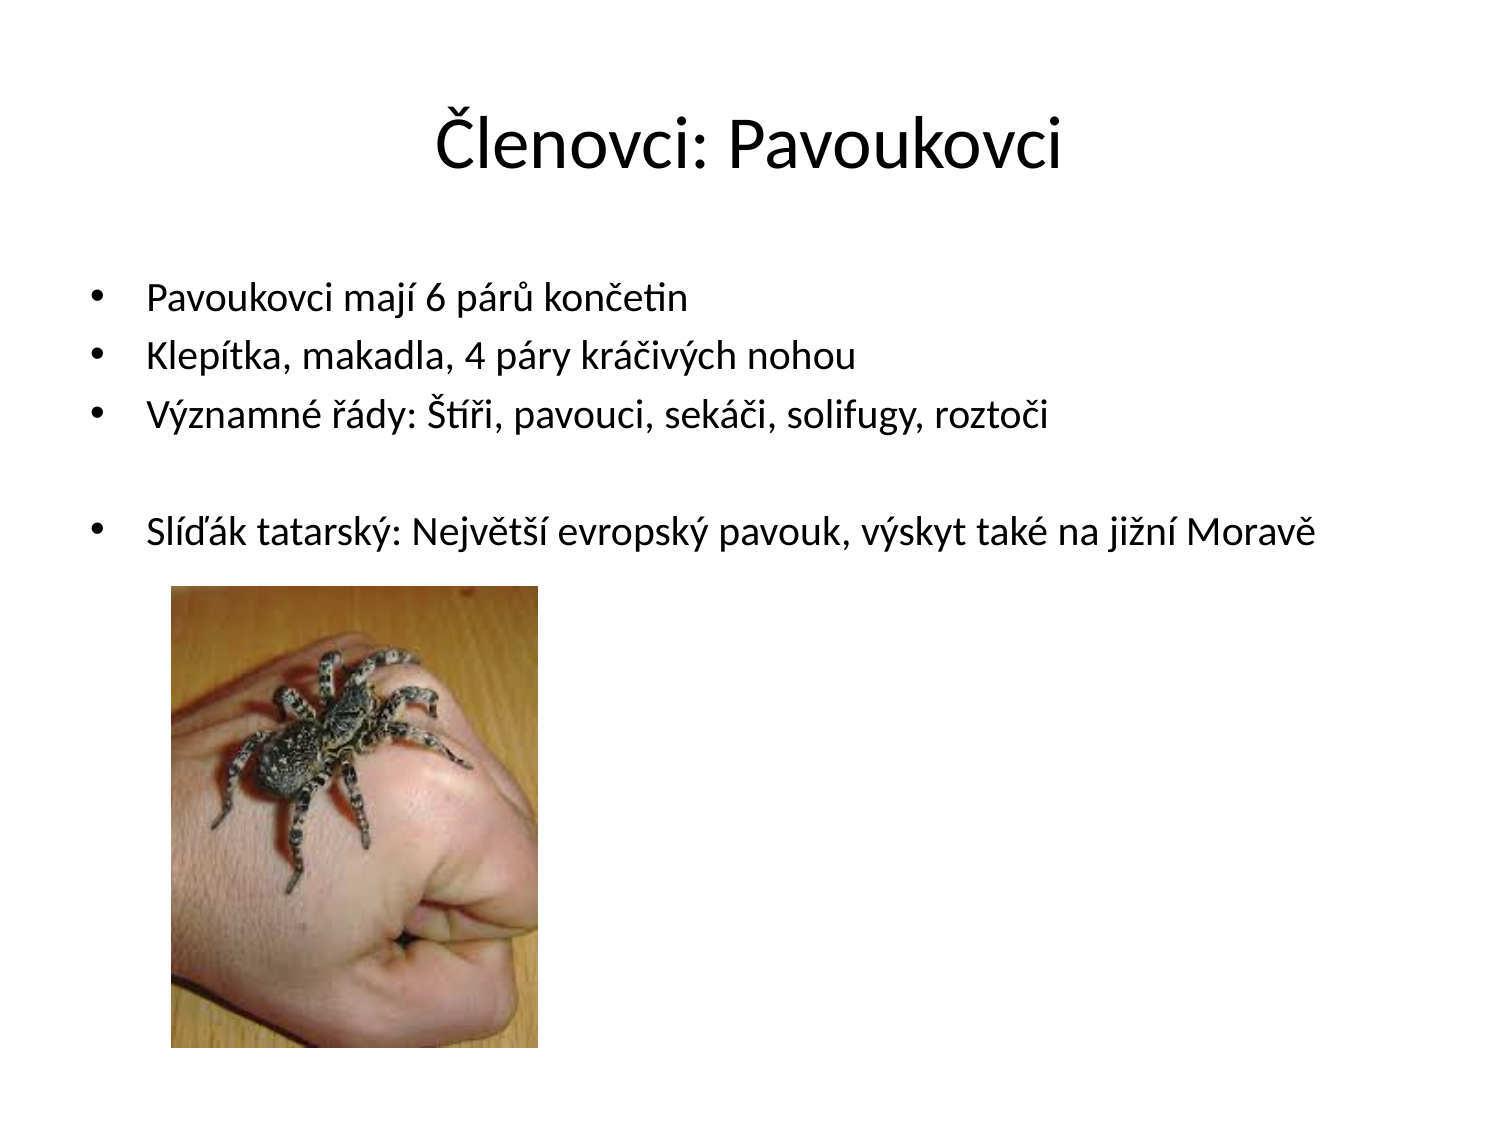

# Členovci: Pavoukovci
Pavoukovci mají 6 párů končetin
Klepítka, makadla, 4 páry kráčivých nohou
Významné řády: Štíři, pavouci, sekáči, solifugy, roztoči
Slíďák tatarský: Největší evropský pavouk, výskyt také na jižní Moravě